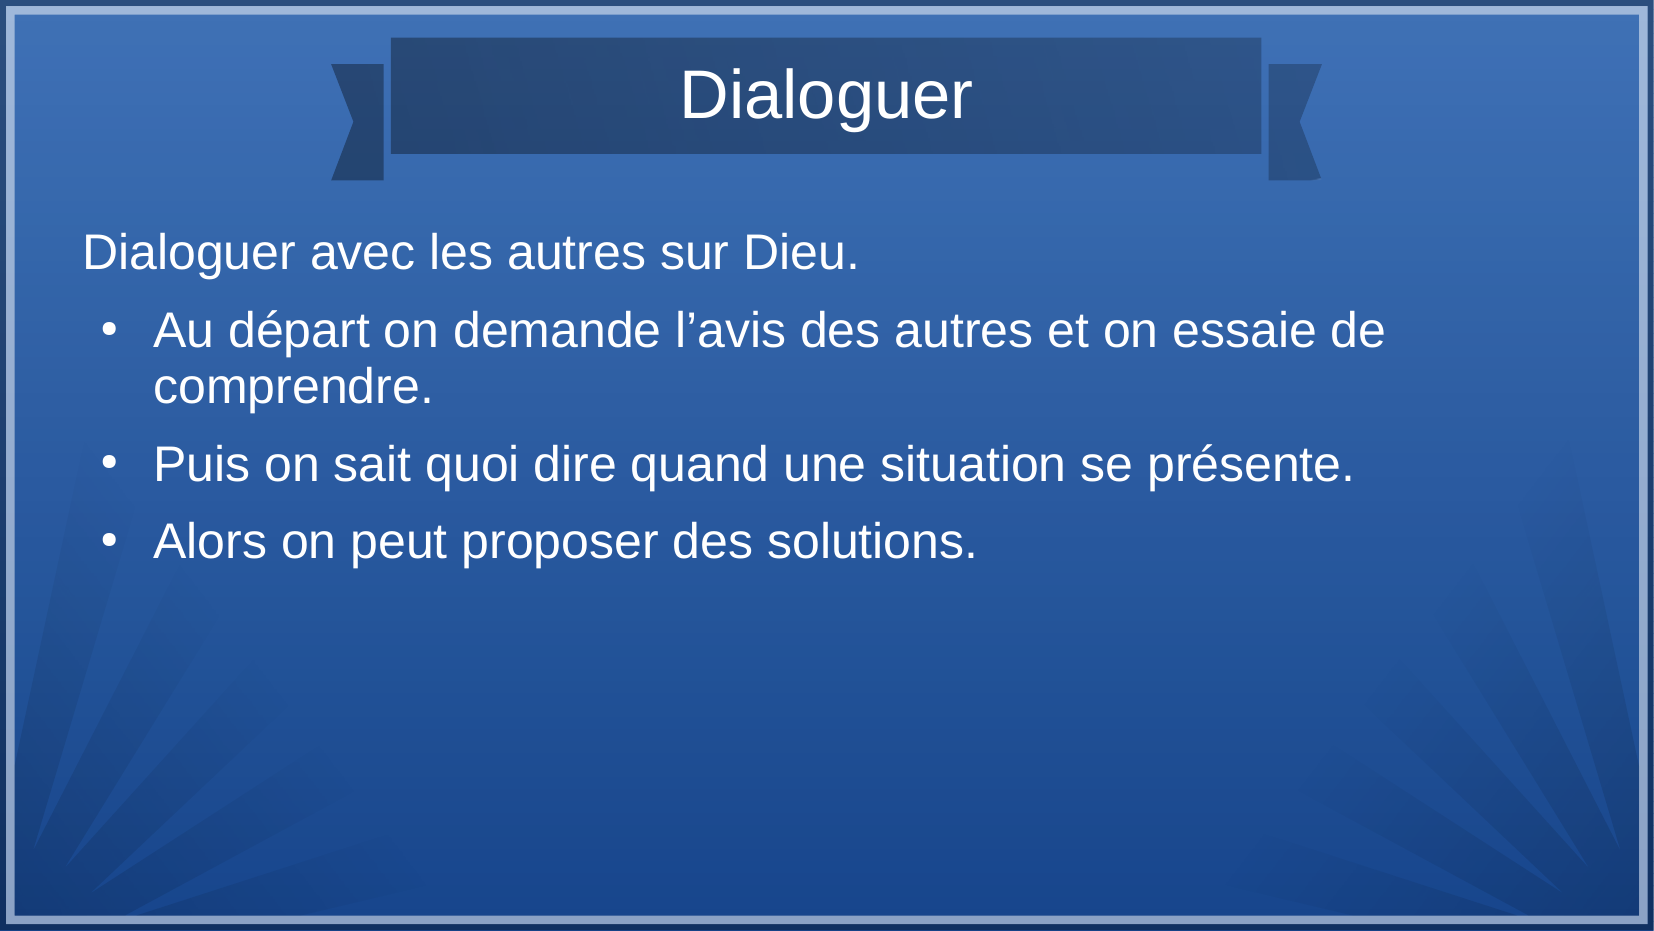

# Dialoguer
Dialoguer avec les autres sur Dieu.
Au départ on demande l’avis des autres et on essaie de comprendre.
Puis on sait quoi dire quand une situation se présente.
Alors on peut proposer des solutions.